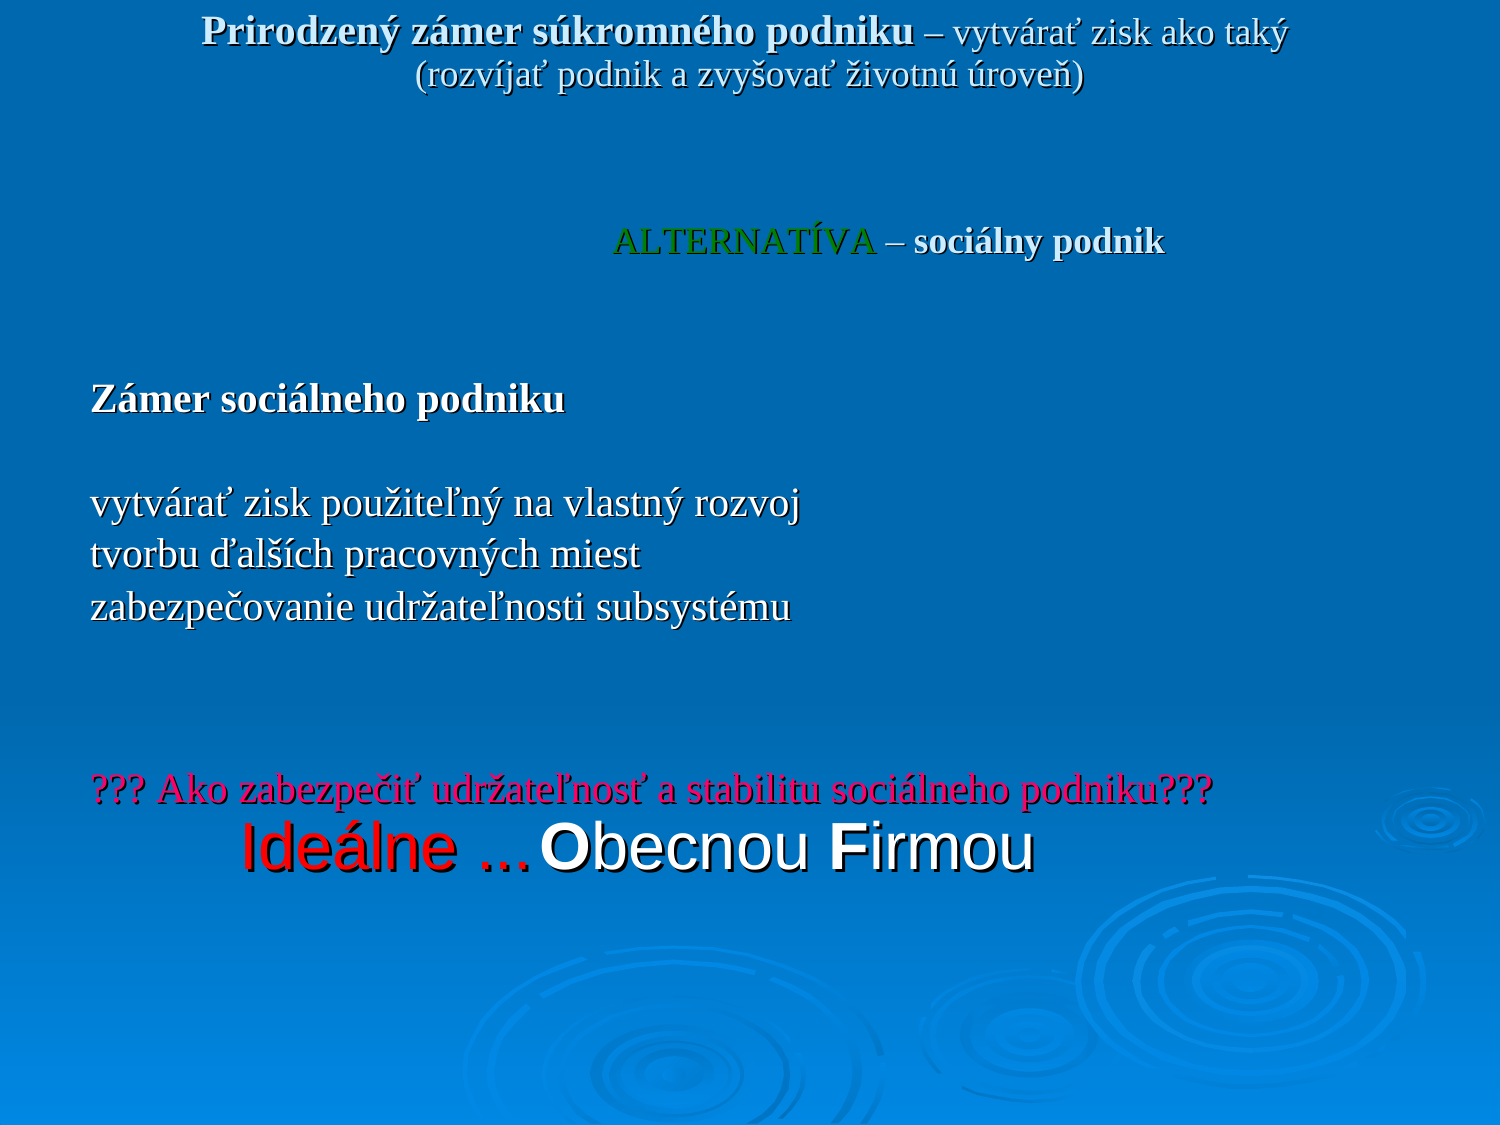

# Prirodzený zámer súkromného podniku – vytvárať zisk ako taký (rozvíjať podnik a zvyšovať životnú úroveň) ALTERNATÍVA – sociálny podnik
Zámer sociálneho podniku
vytvárať zisk použiteľný na vlastný rozvoj
tvorbu ďalších pracovných miest
zabezpečovanie udržateľnosti subsystému
??? Ako zabezpečiť udržateľnosť a stabilitu sociálneho podniku??? 		Ideálne ...	Obecnou Firmou